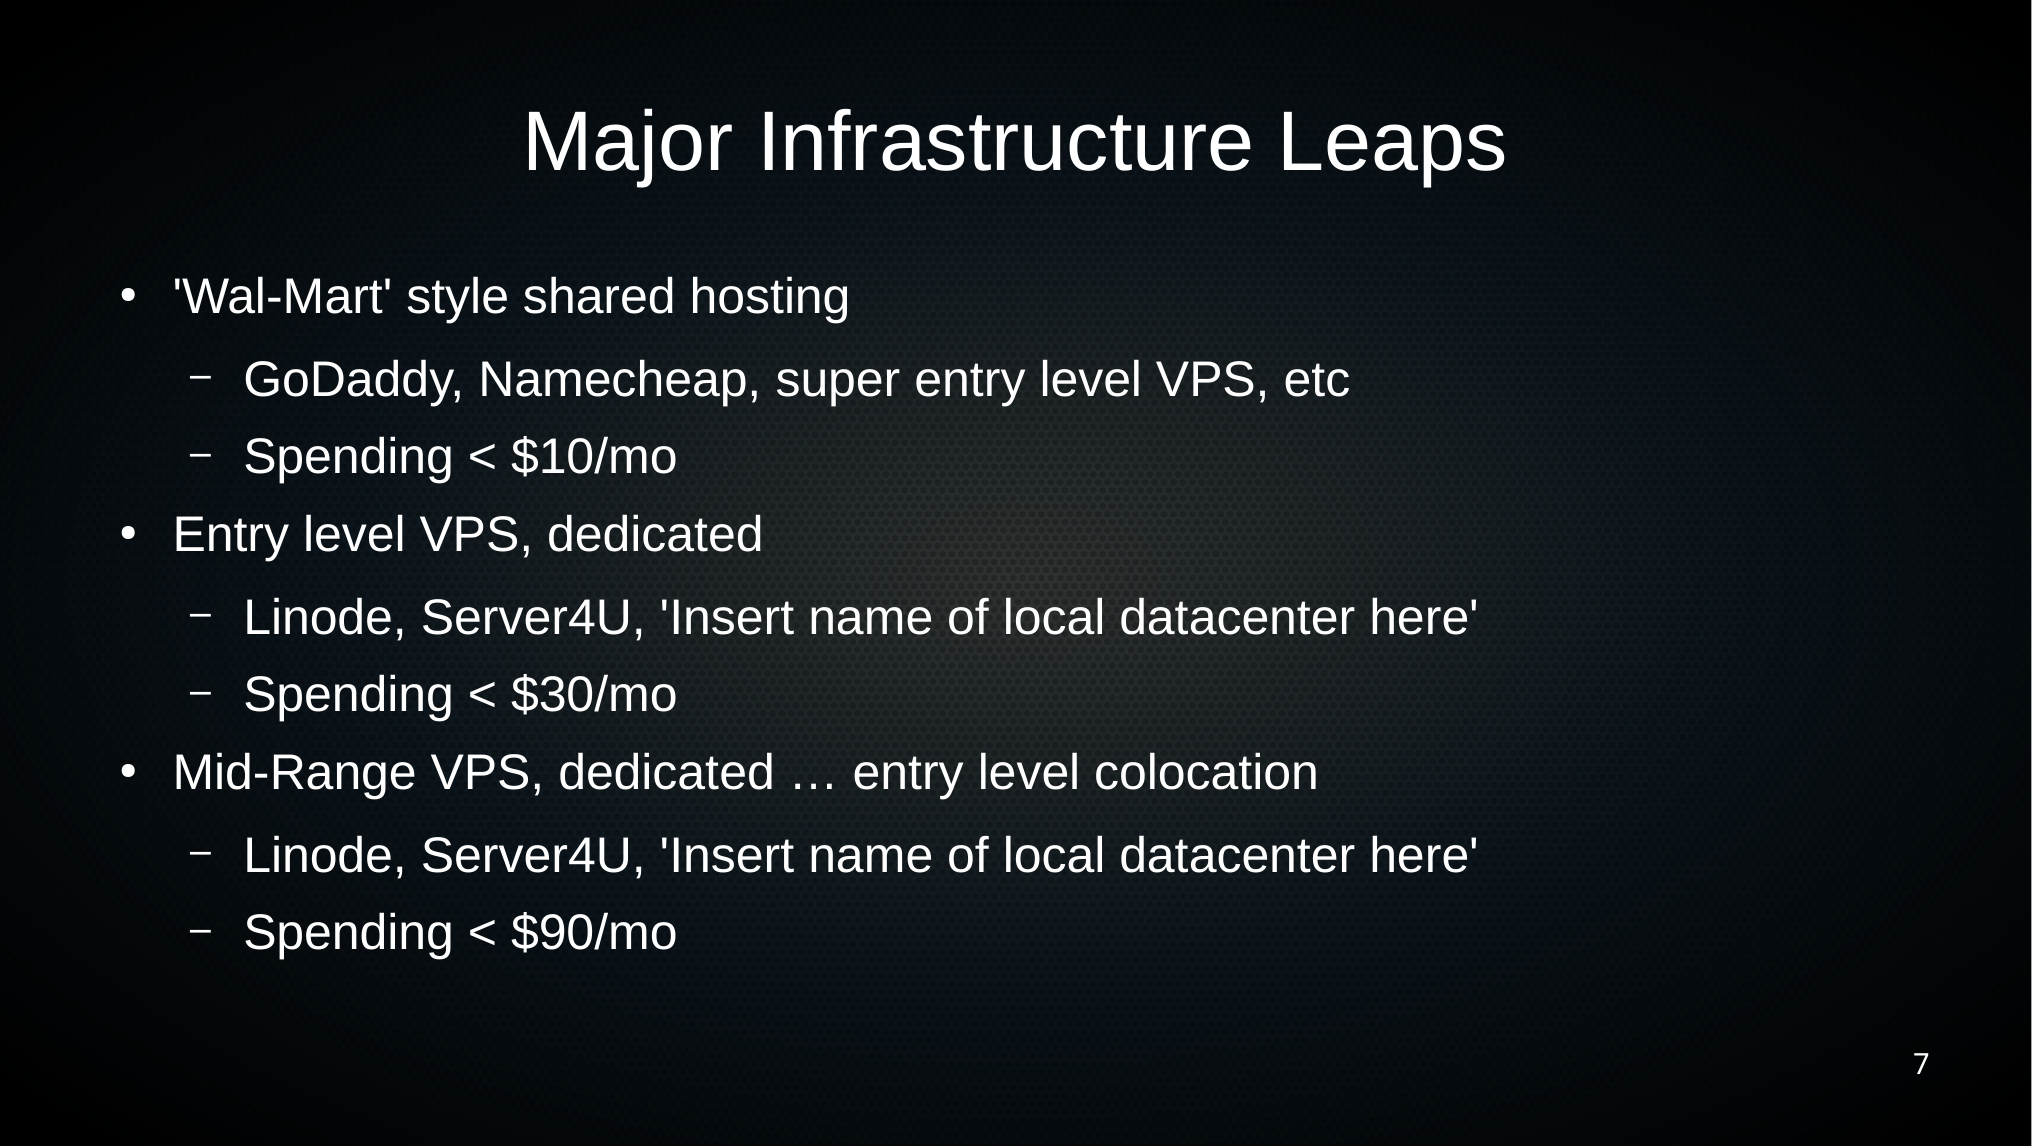

# Major Infrastructure Leaps
'Wal-Mart' style shared hosting
GoDaddy, Namecheap, super entry level VPS, etc
Spending < $10/mo
Entry level VPS, dedicated
Linode, Server4U, 'Insert name of local datacenter here'
Spending < $30/mo
Mid-Range VPS, dedicated … entry level colocation
Linode, Server4U, 'Insert name of local datacenter here'
Spending < $90/mo
7